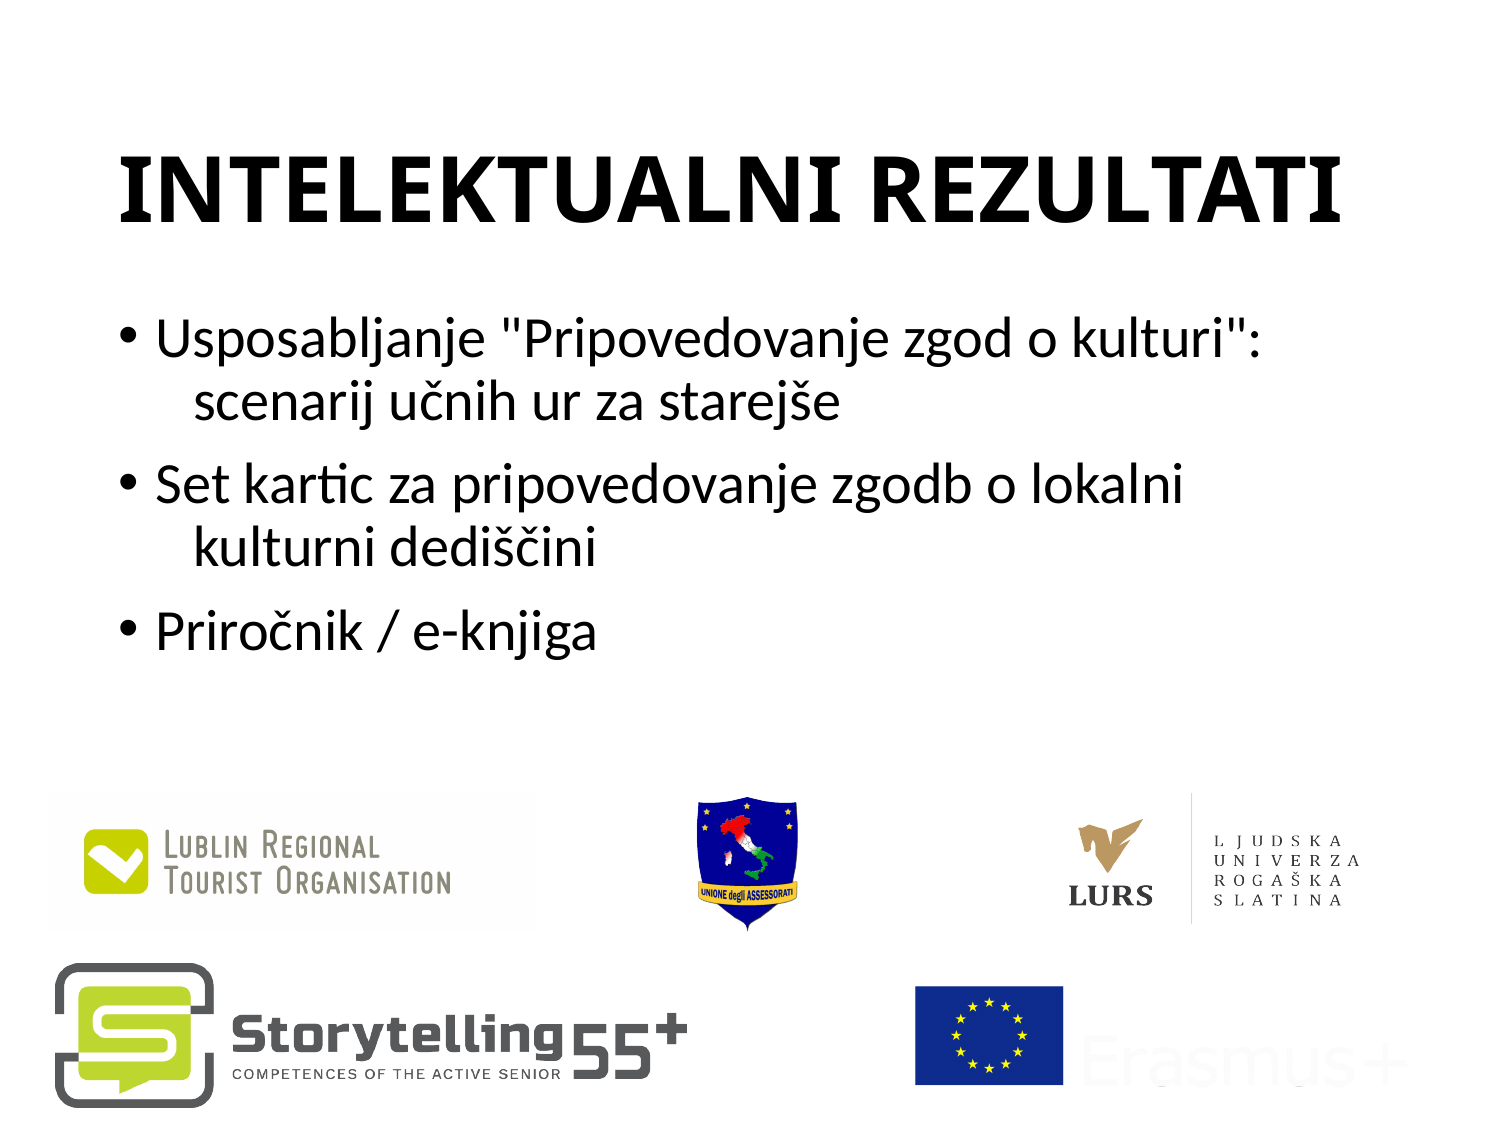

# INTELEKTUALNI REZULTATI
Usposabljanje "Pripovedovanje zgod o kulturi": scenarij učnih ur za starejše
Set kartic za pripovedovanje zgodb o lokalni kulturni dediščini
Priročnik / e-knjiga